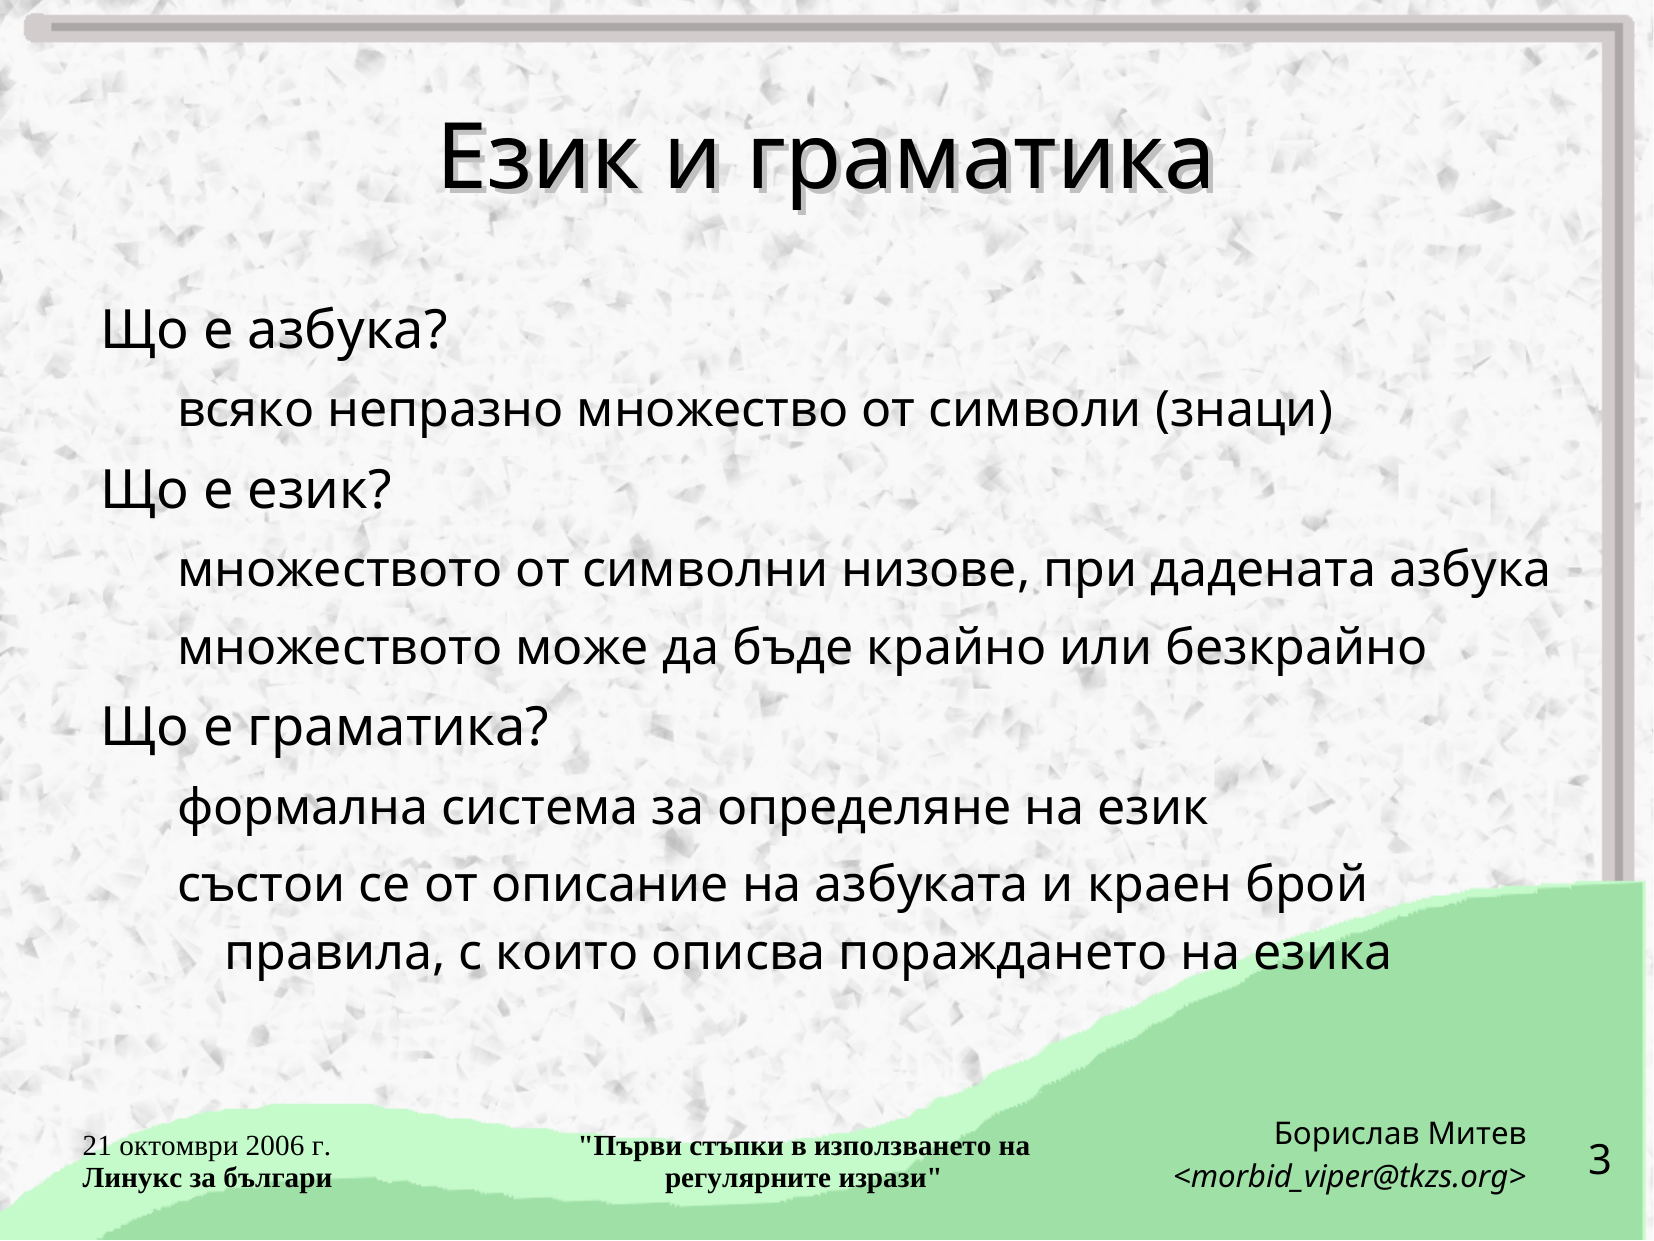

# Език и граматика
Що е азбука?
всяко непразно множество от символи (знаци)
Що е език?
множеството от символни низове, при дадената азбука
множеството може да бъде крайно или безкрайно
Що е граматика?
формална система за определяне на език
състои се от описание на азбуката и краен брой правила, с които описва пораждането на езика
3